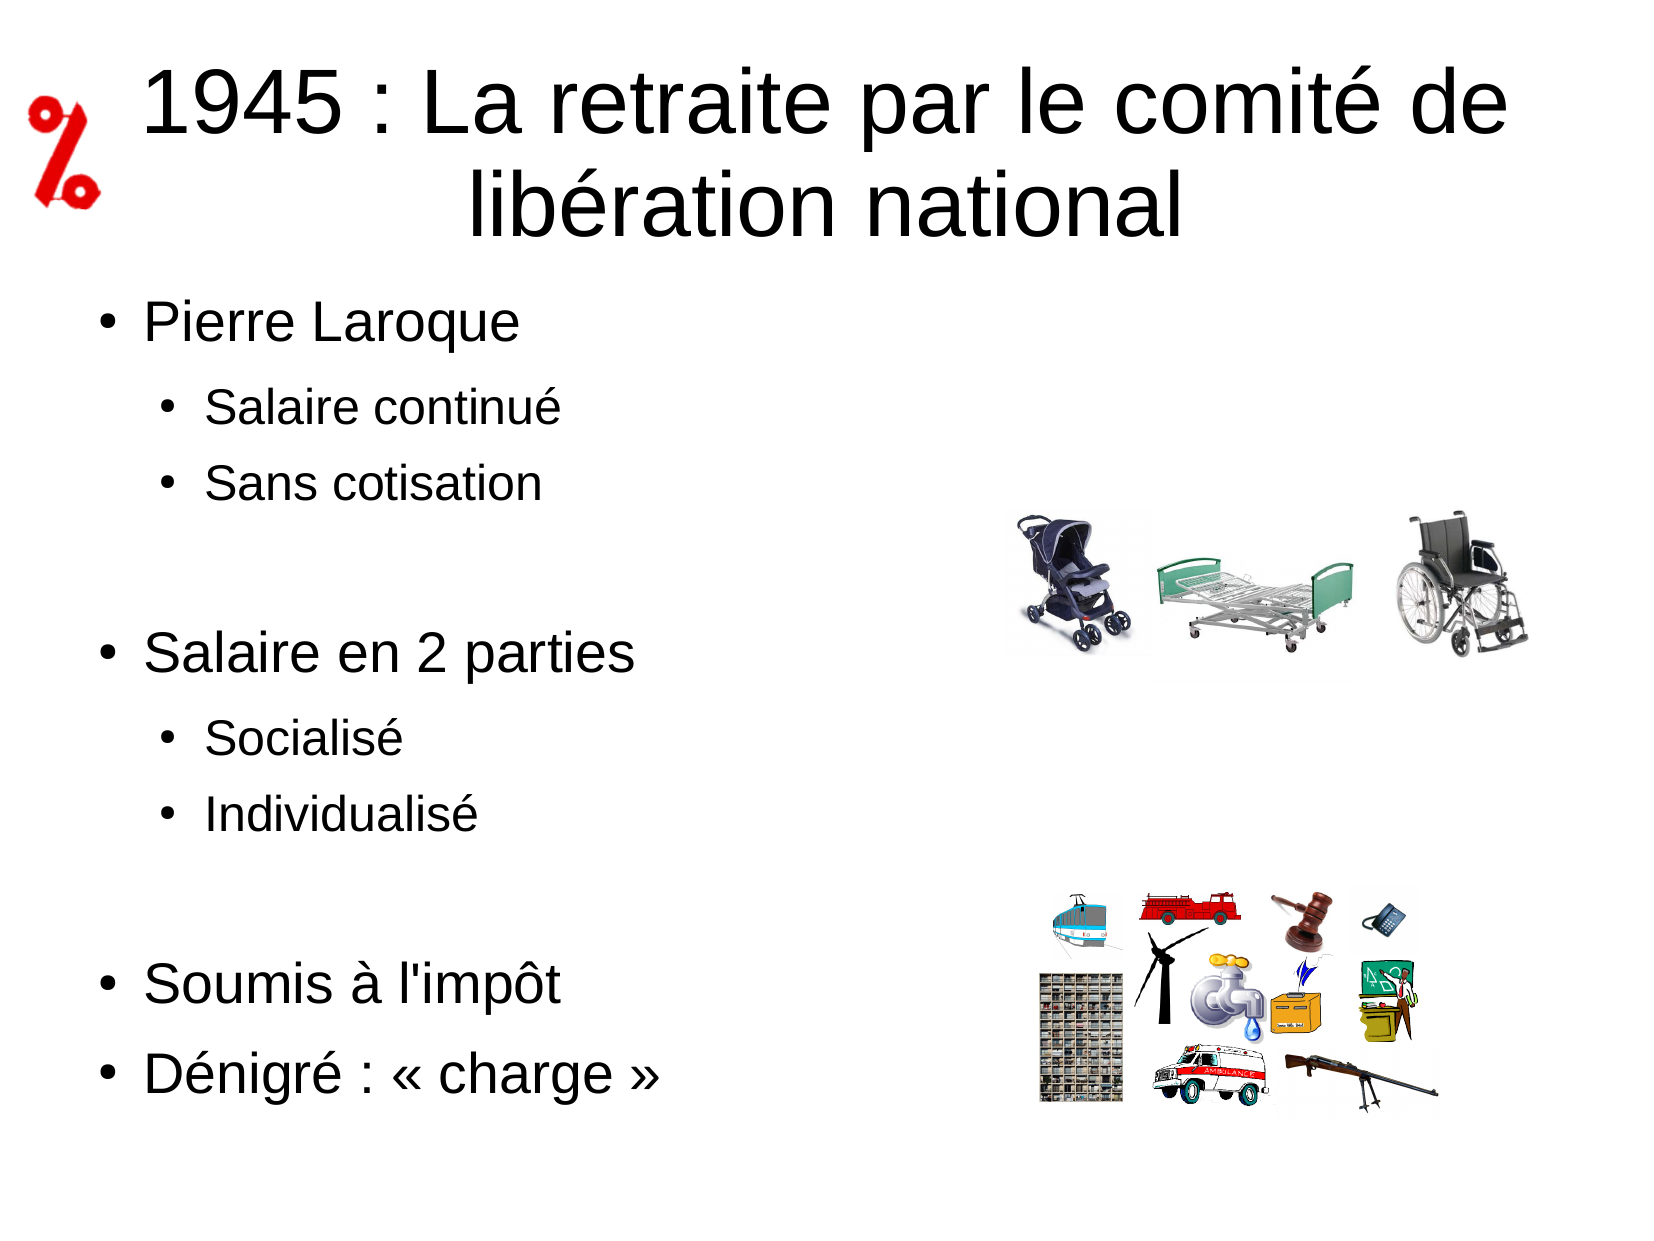

# 1945 : La retraite par le comité de libération national
Pierre Laroque
Salaire continué
Sans cotisation
Salaire en 2 parties
Socialisé
Individualisé
Soumis à l'impôt
Dénigré : « charge »